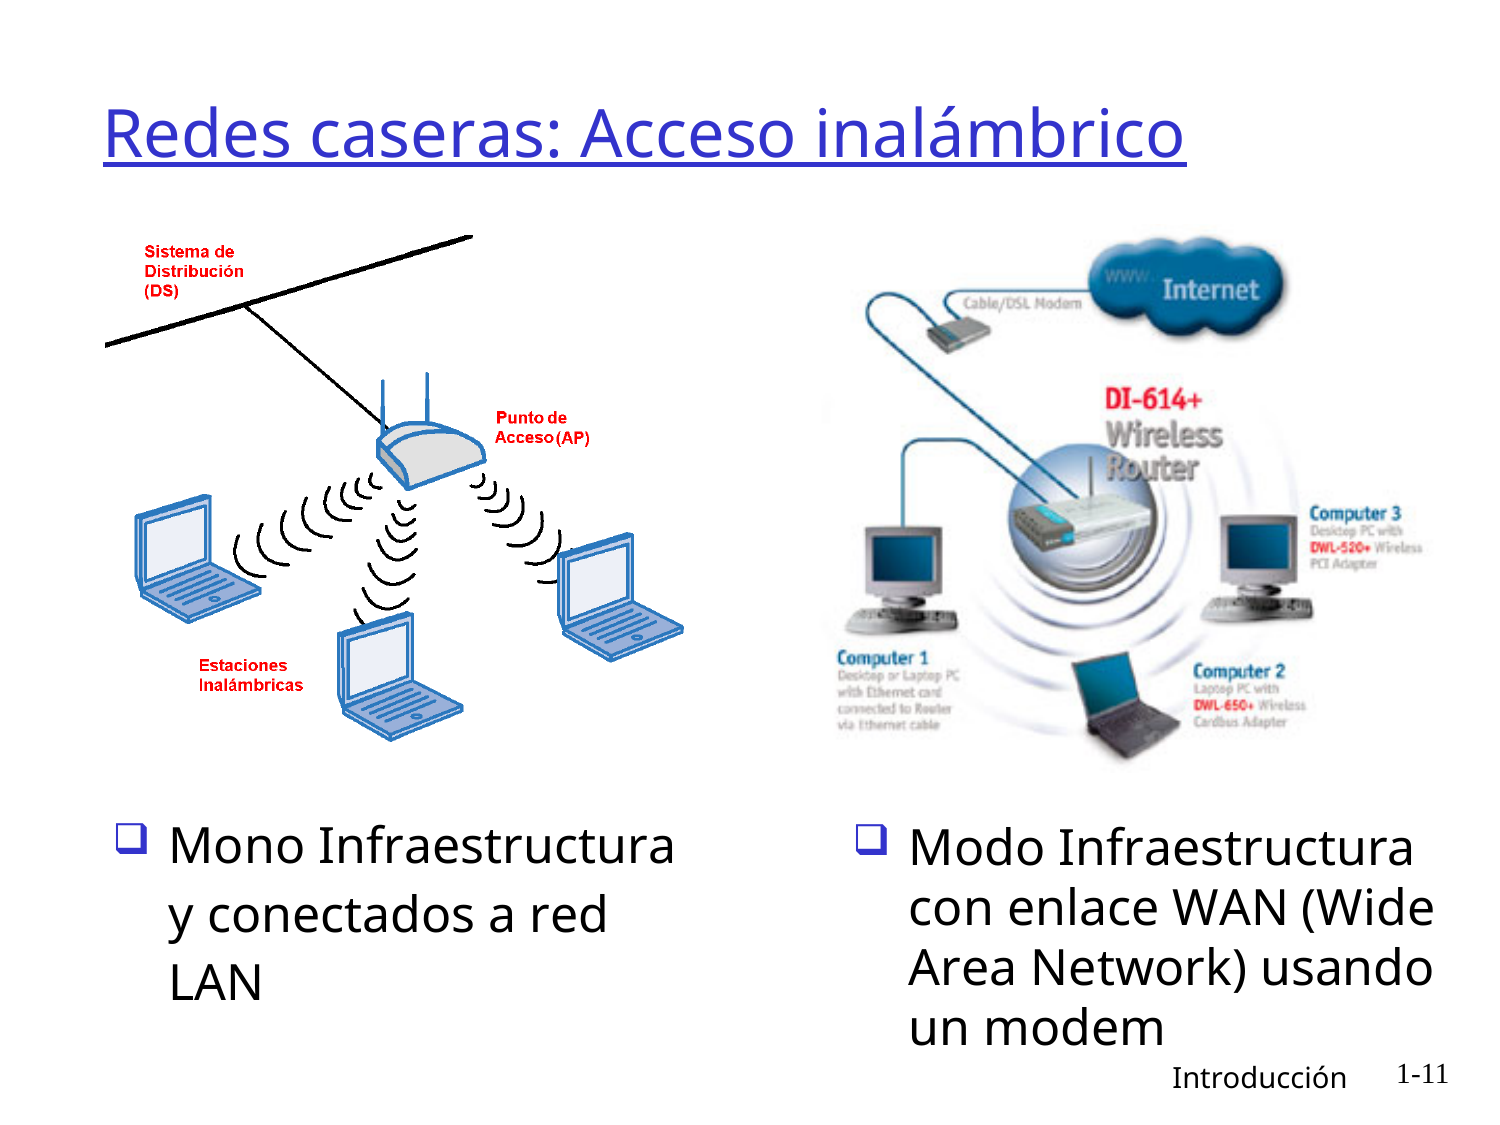

# Redes caseras: Acceso inalámbrico
Mono Infraestructura y conectados a red LAN
Modo Infraestructura con enlace WAN (Wide Area Network) usando un modem
ELO322
Introducción
11